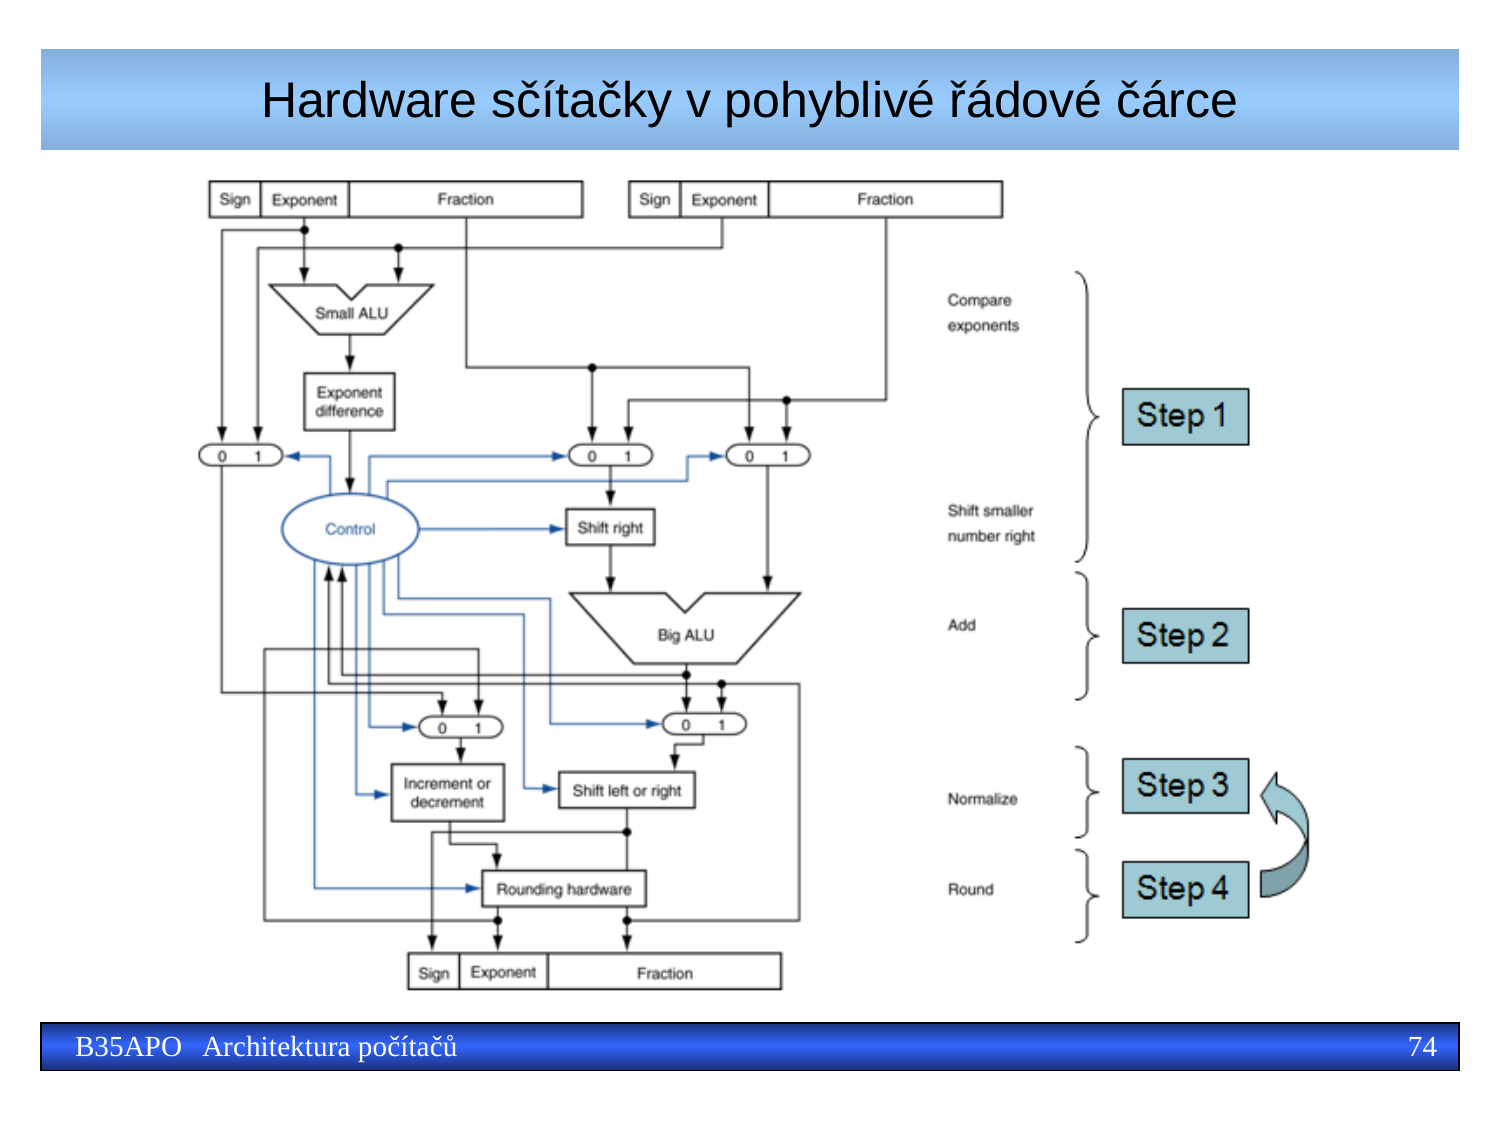

# Hardware sčítačky v pohyblivé řádové čárce
B35APO Architektura počítačů
74